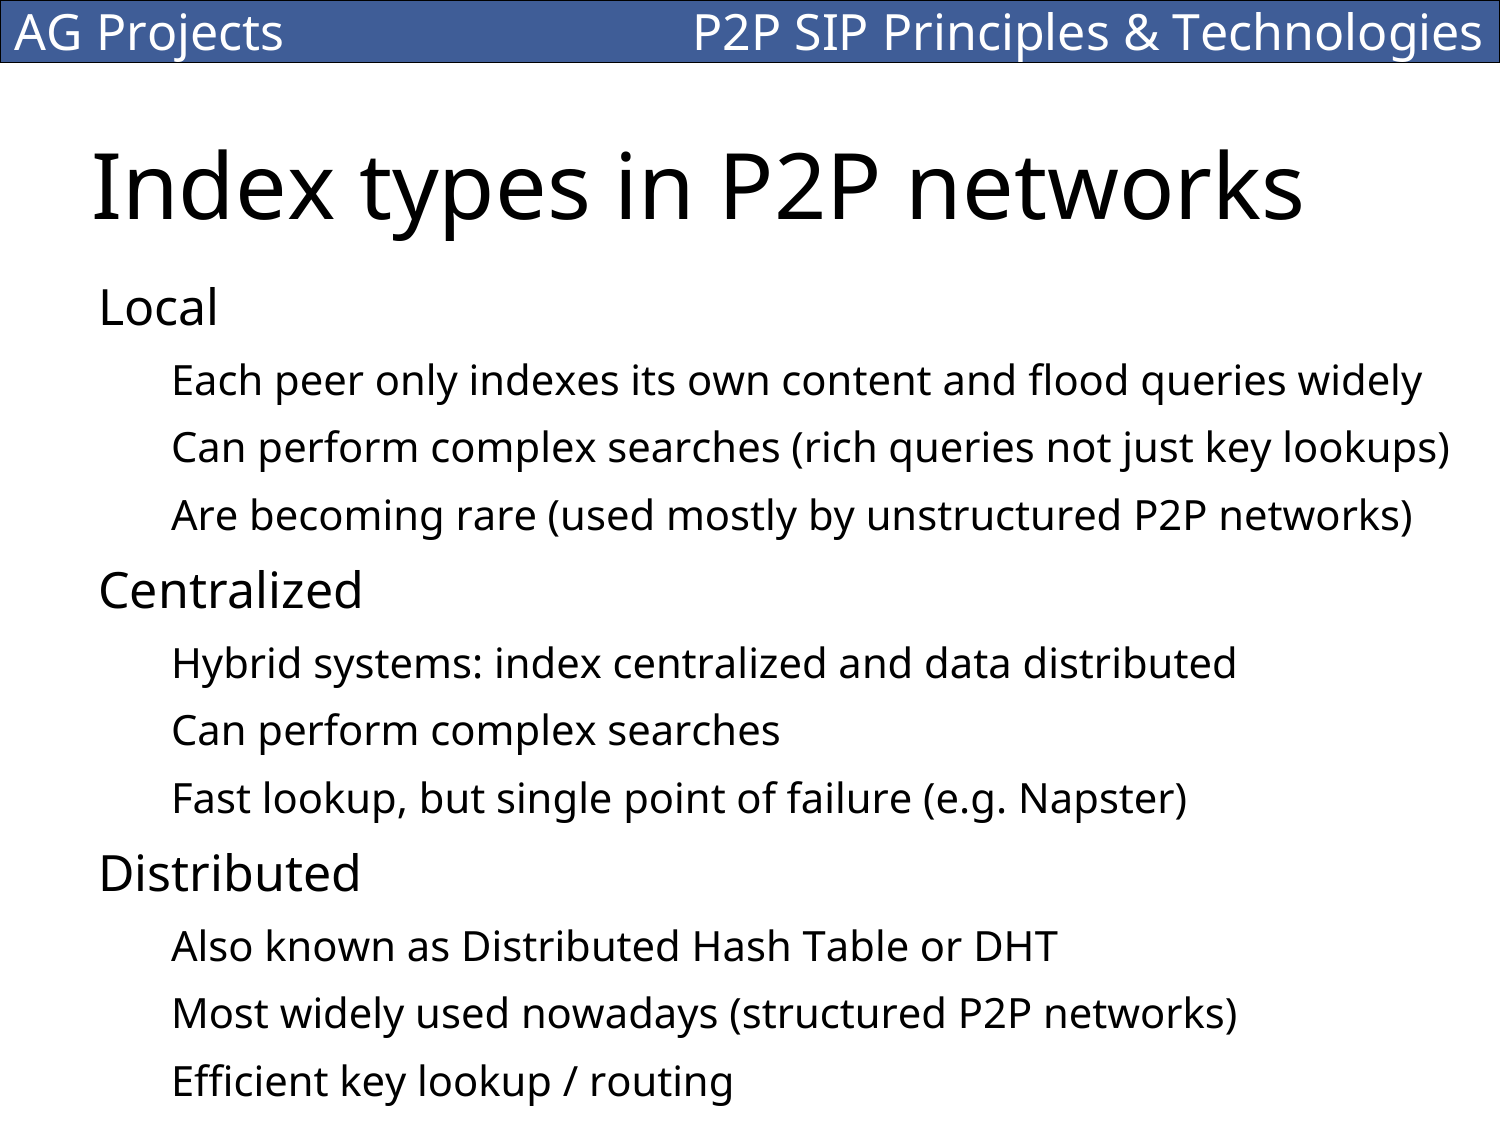

Index types in P2P networks
 Local
 Each peer only indexes its own content and flood queries widely
 Can perform complex searches (rich queries not just key lookups)
 Are becoming rare (used mostly by unstructured P2P networks)
 Centralized
 Hybrid systems: index centralized and data distributed
 Can perform complex searches
 Fast lookup, but single point of failure (e.g. Napster)
 Distributed
 Also known as Distributed Hash Table or DHT
 Most widely used nowadays (structured P2P networks)
 Efficient key lookup / routing
 Can perform only exact key lookups